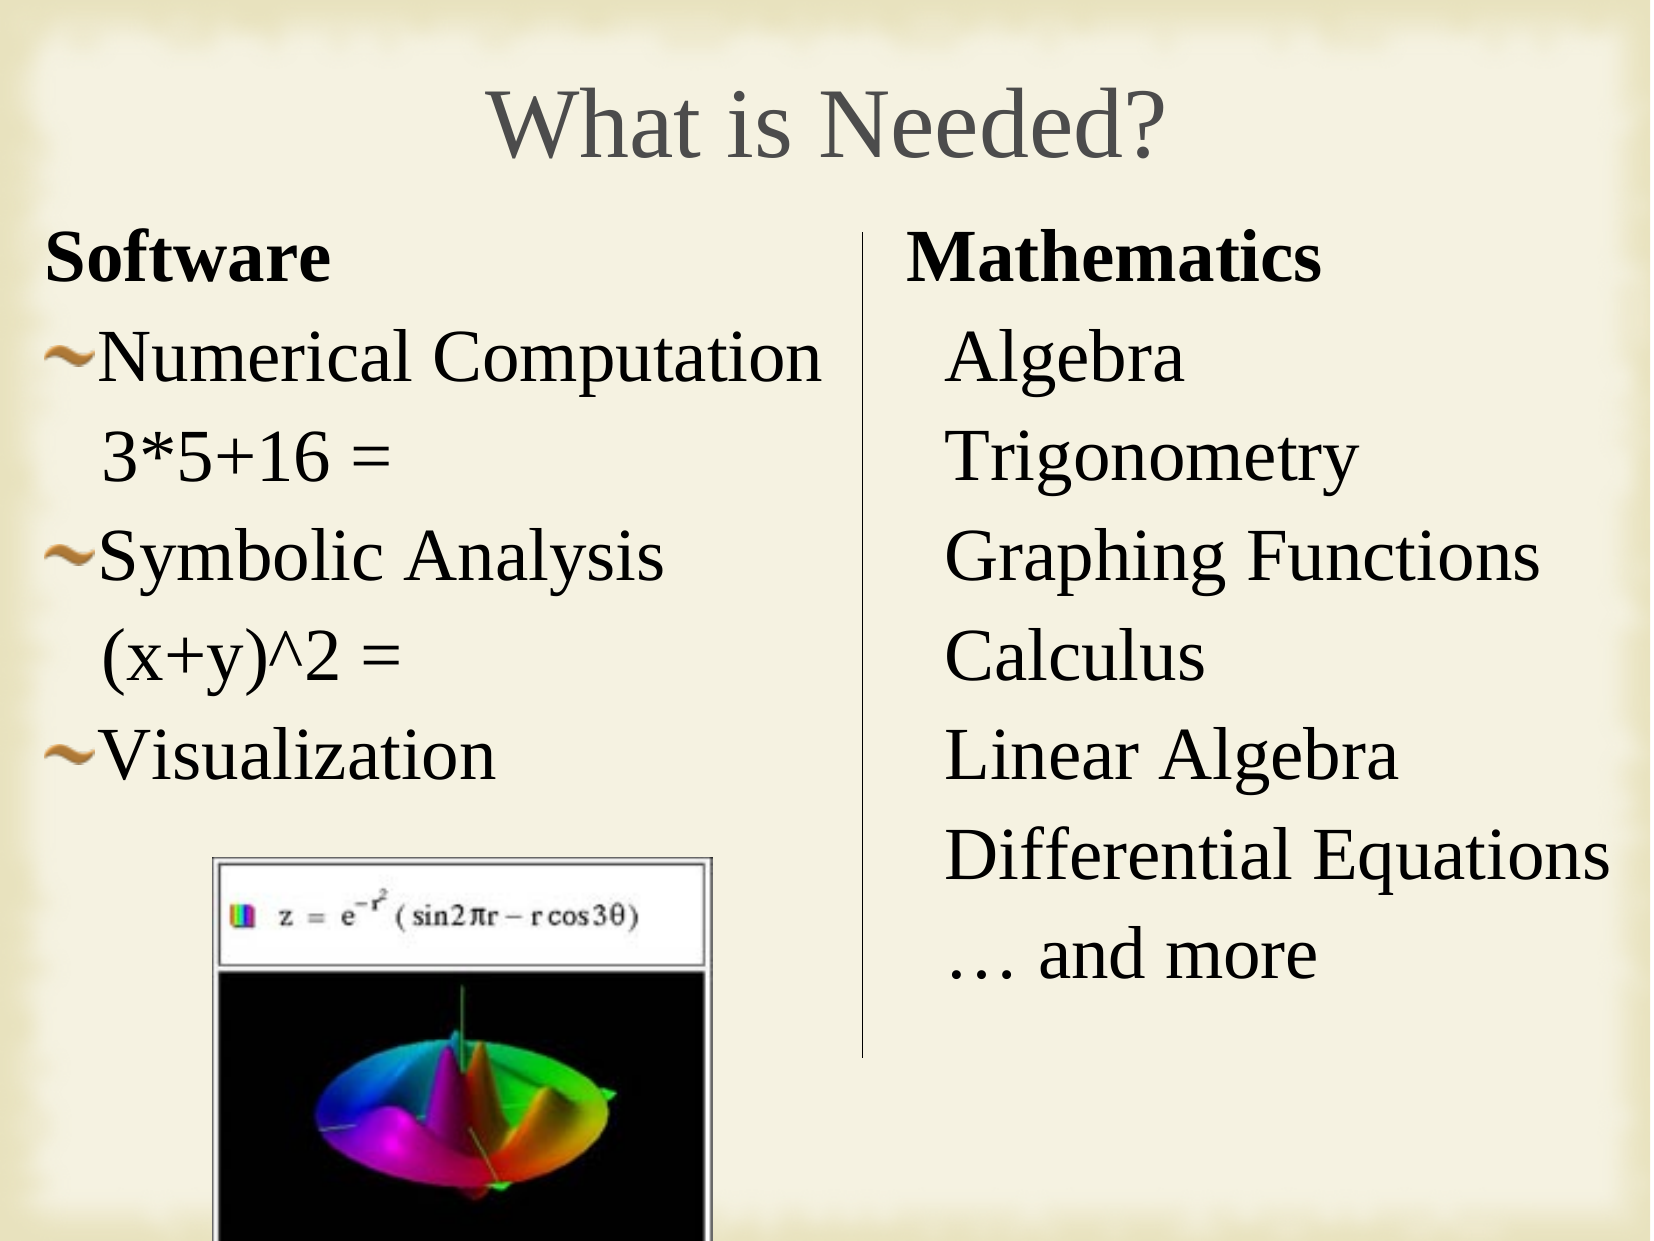

# What is Needed?
Mathematics
 Algebra
 Trigonometry
 Graphing Functions
 Calculus
 Linear Algebra
 Differential Equations
 … and more
Software
Numerical Computation
 3*5+16 =
Symbolic Analysis
 (x+y)^2 =
Visualization